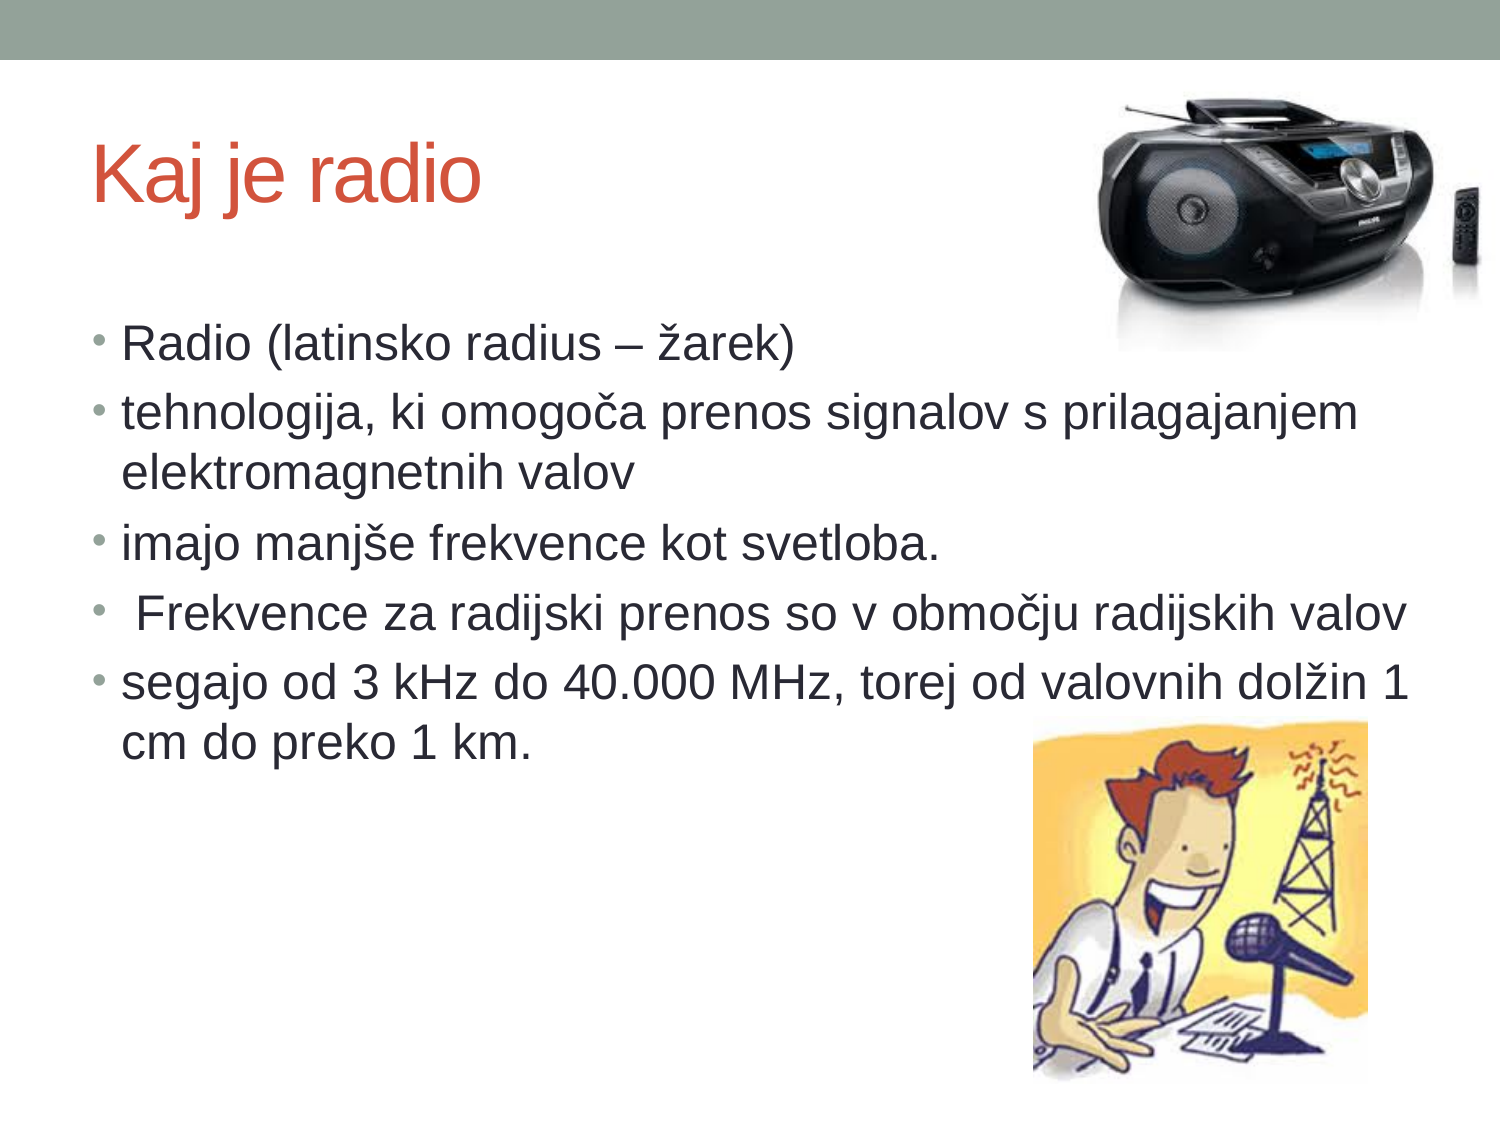

# Kaj je radio
Radio (latinsko radius – žarek)
tehnologija, ki omogoča prenos signalov s prilagajanjem elektromagnetnih valov
imajo manjše frekvence kot svetloba.
 Frekvence za radijski prenos so v območju radijskih valov
segajo od 3 kHz do 40.000 MHz, torej od valovnih dolžin 1 cm do preko 1 km.